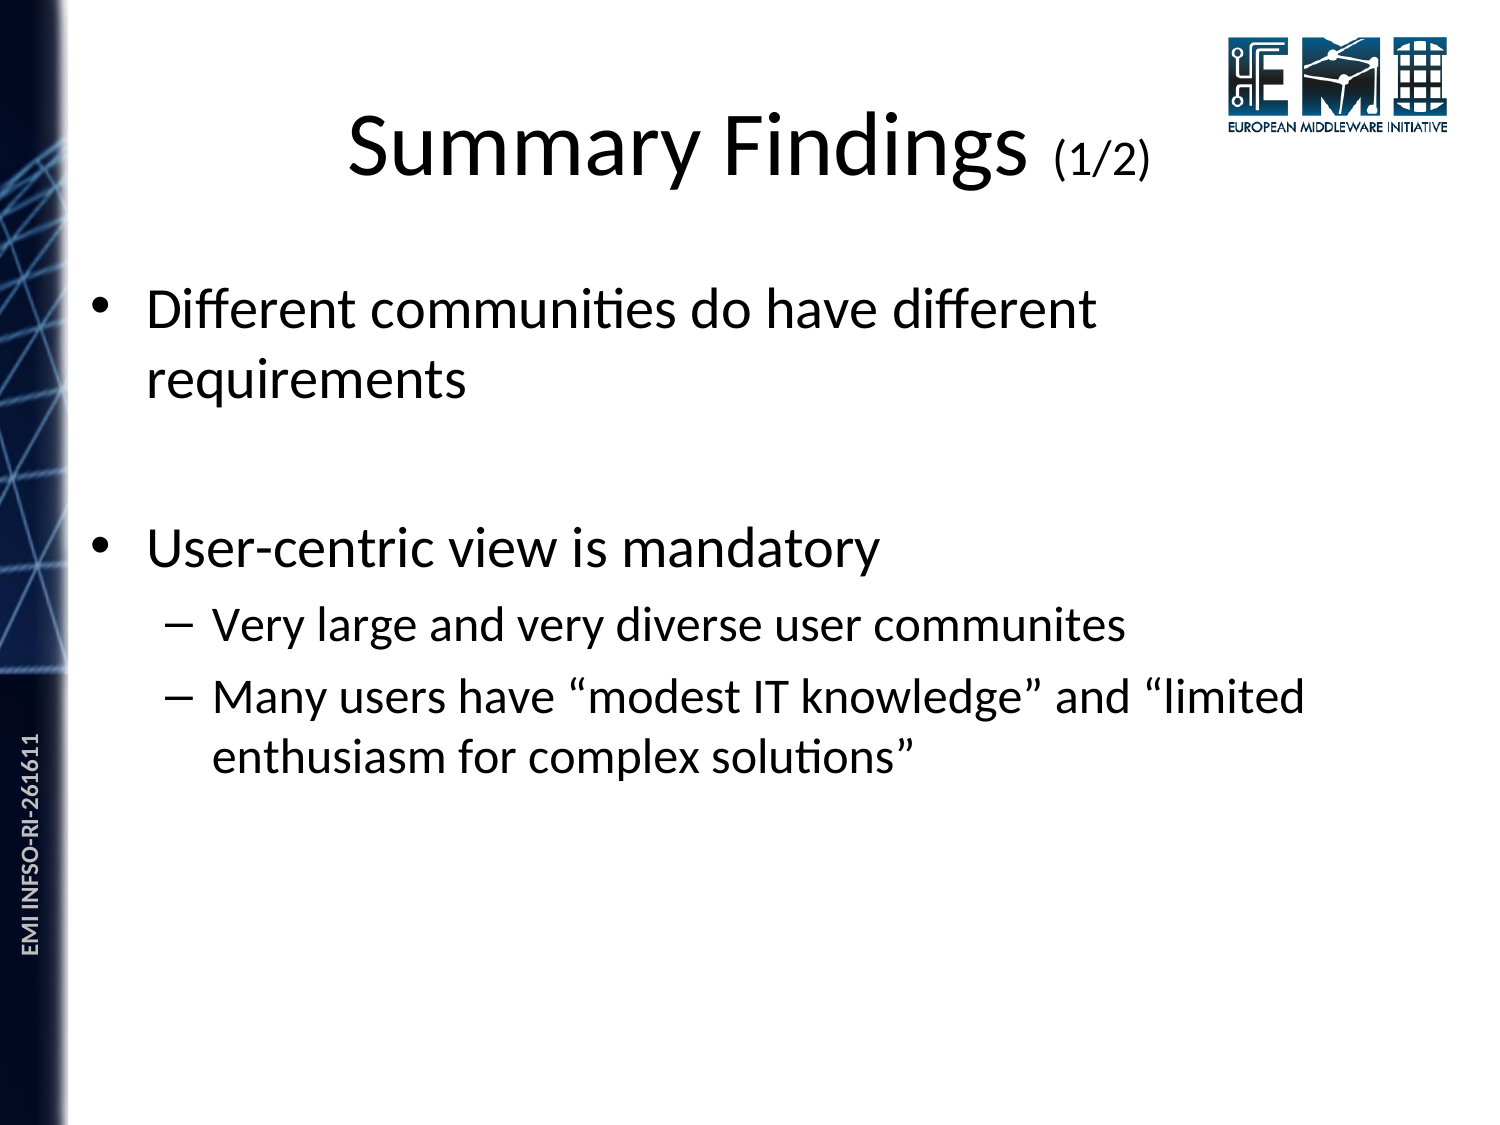

# Summary Findings (1/2)
Different communities do have different requirements
User-centric view is mandatory
Very large and very diverse user communites
Many users have “modest IT knowledge” and “limited enthusiasm for complex solutions”